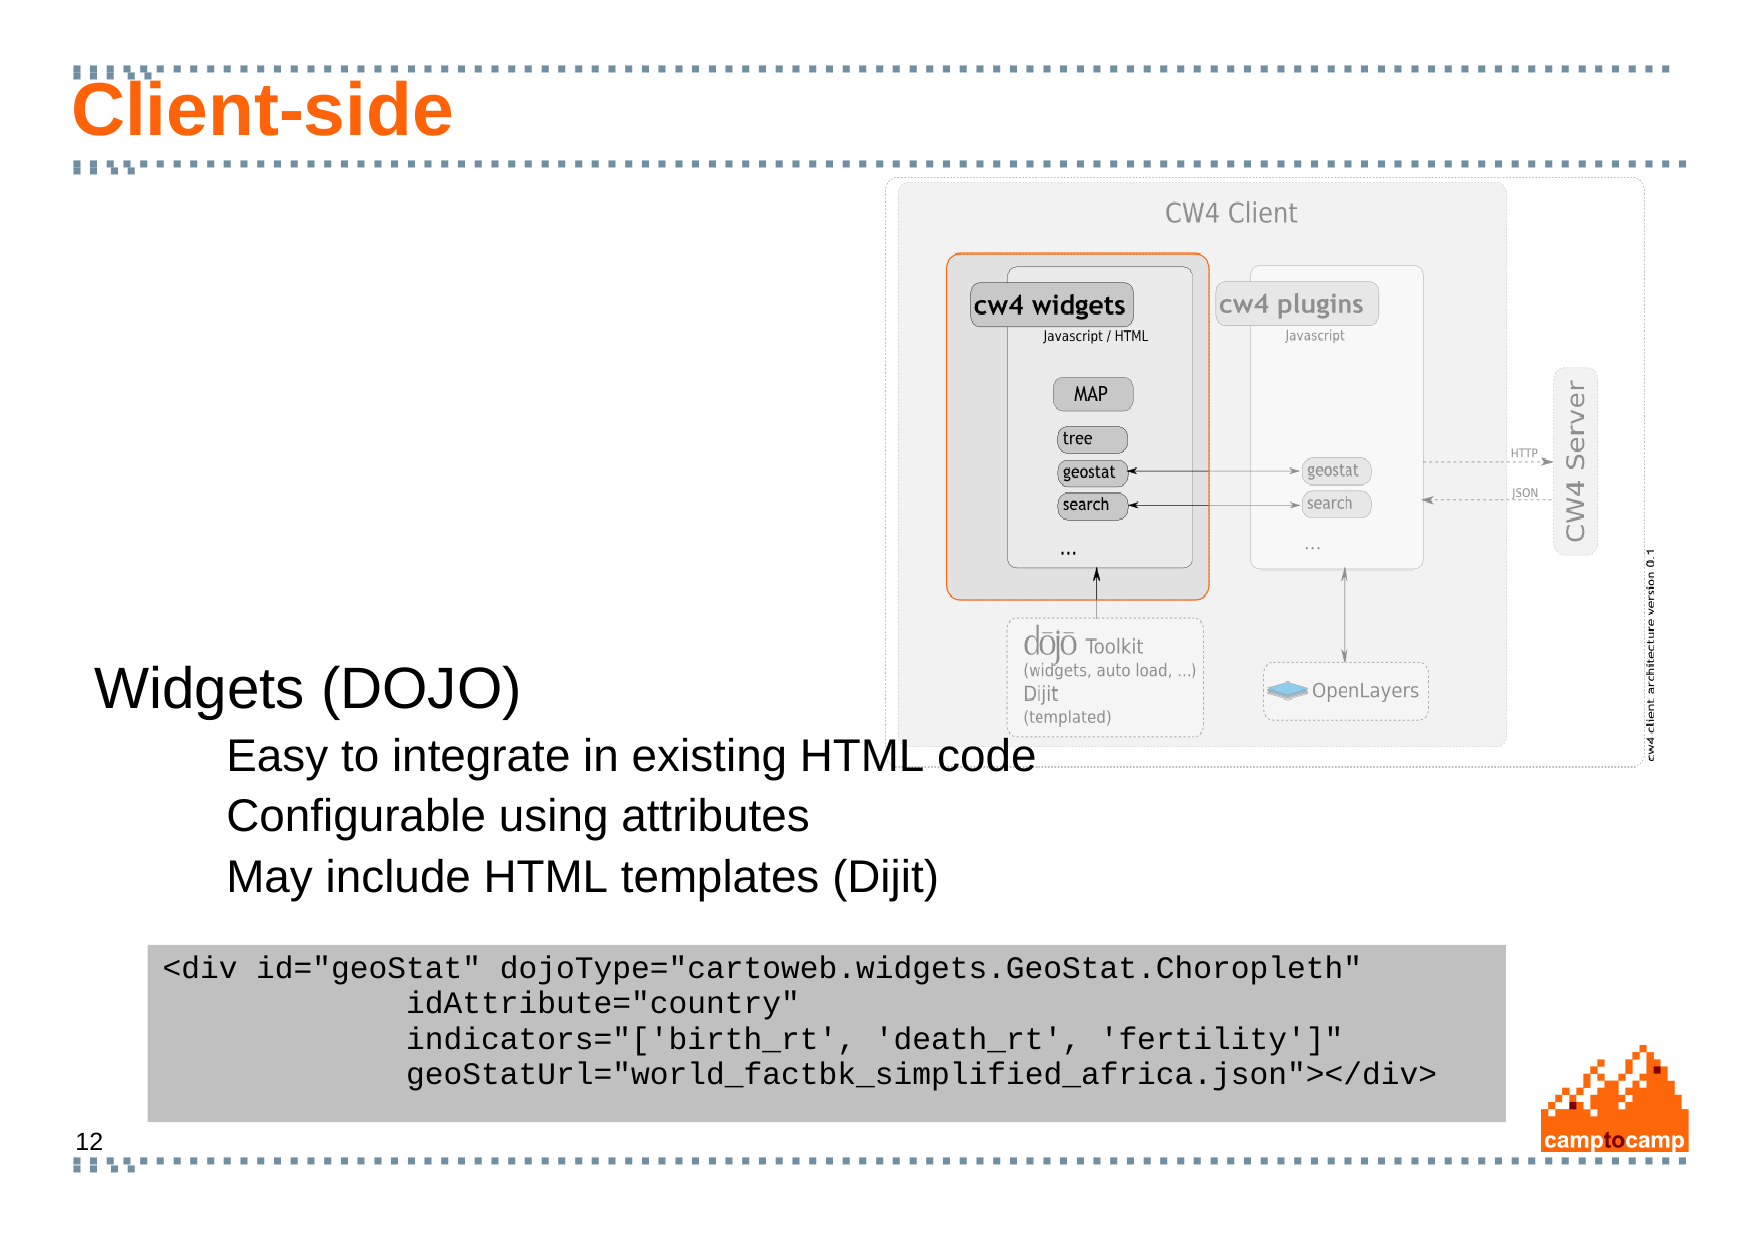

# Client-side
Widgets (DOJO)
Easy to integrate in existing HTML code
Configurable using attributes
May include HTML templates (Dijit)
<div id="geoStat" dojoType="cartoweb.widgets.GeoStat.Choropleth"
 idAttribute="country"
 indicators="['birth_rt', 'death_rt', 'fertility']"
 geoStatUrl="world_factbk_simplified_africa.json"></div>
12